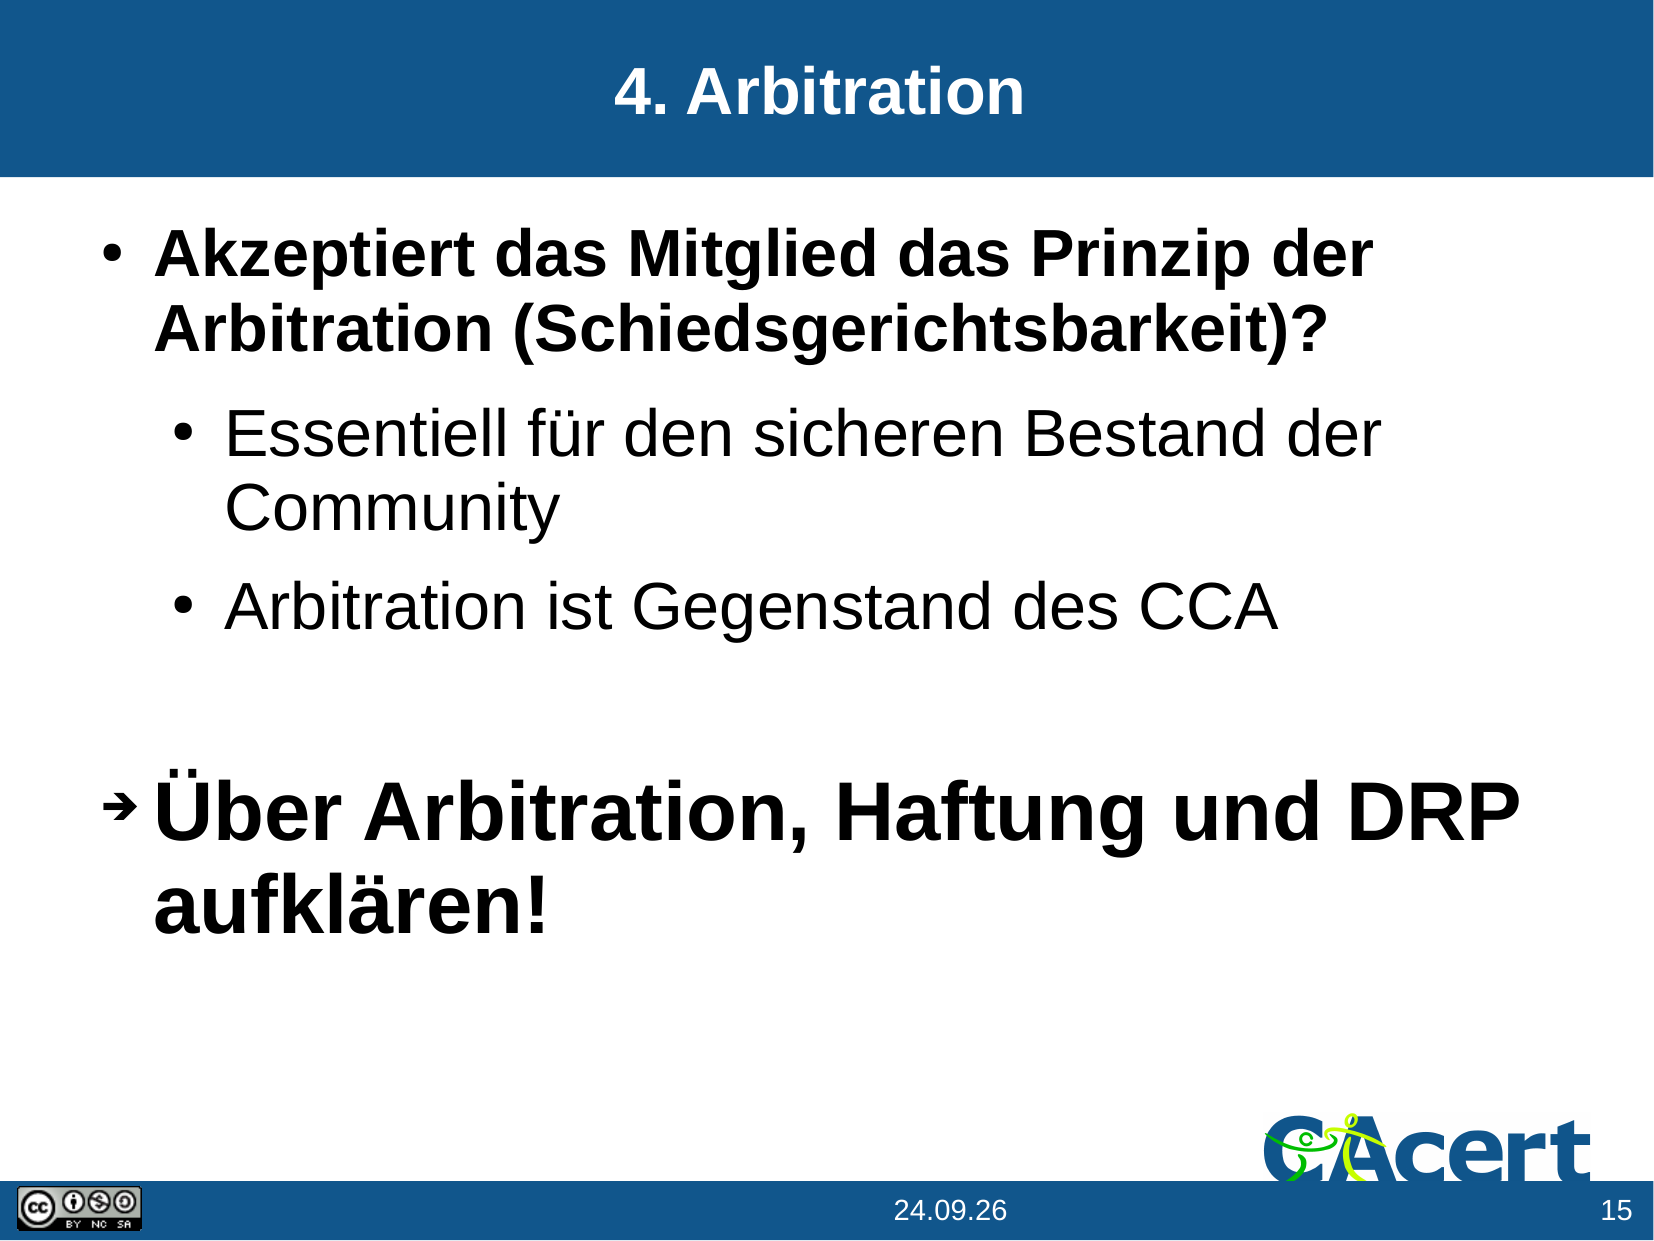

# 4. Arbitration
Akzeptiert das Mitglied das Prinzip der Arbitration (Schiedsgerichtsbarkeit)?
Essentiell für den sicheren Bestand der Community
Arbitration ist Gegenstand des CCA
Über Arbitration, Haftung und DRP aufklären!